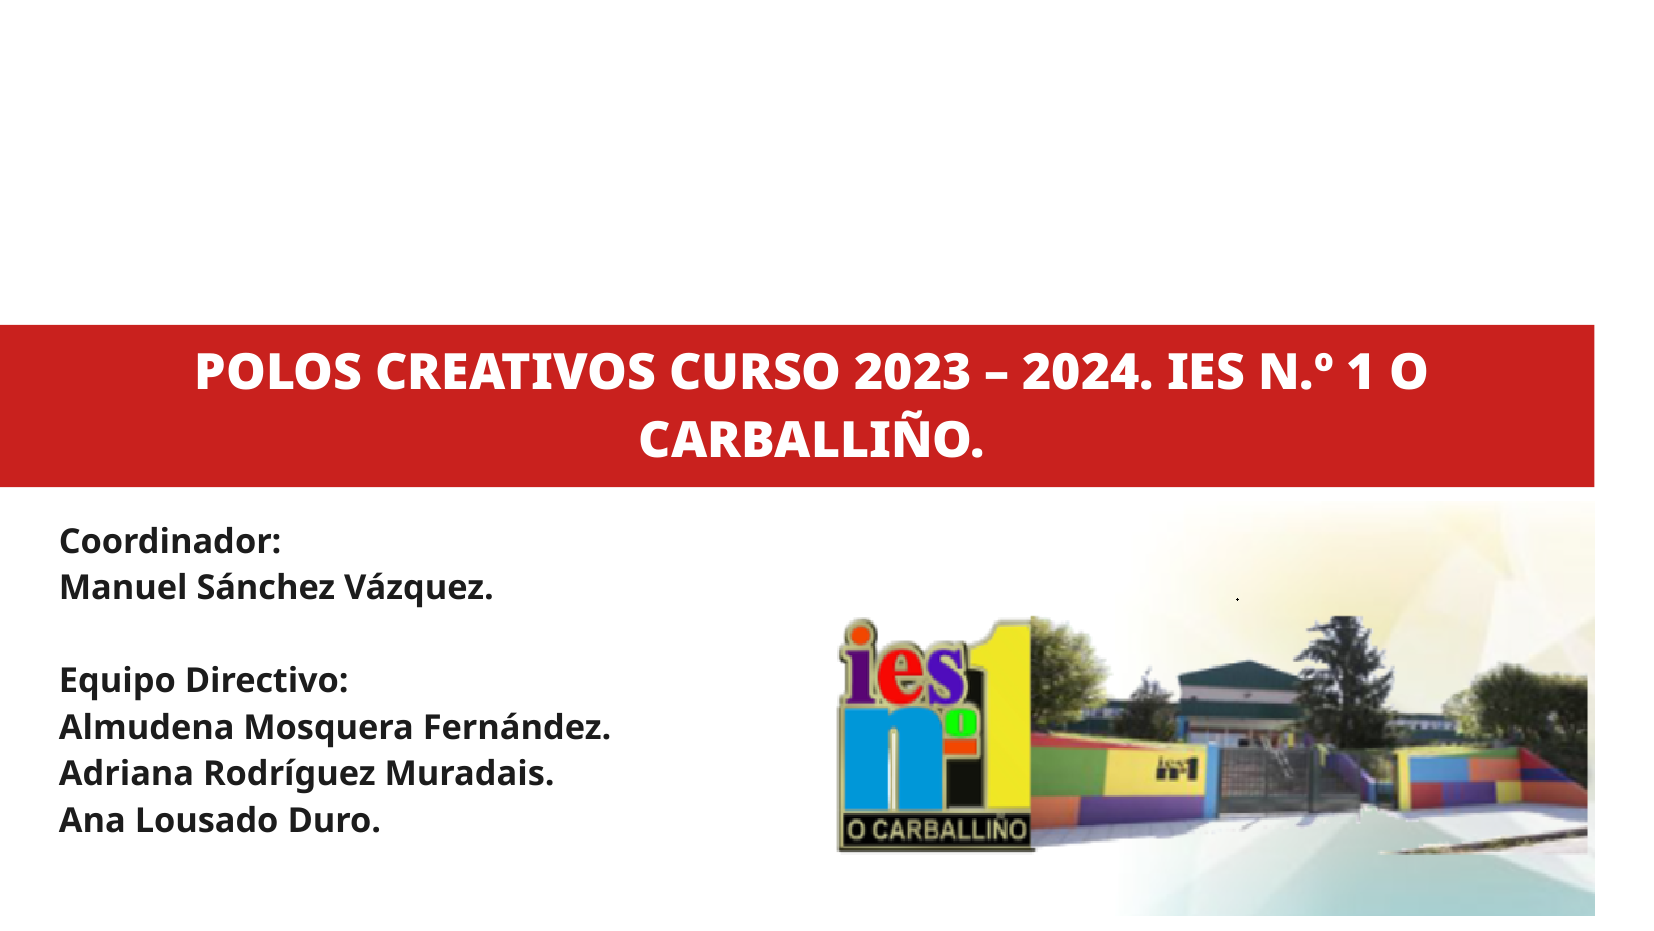

# POLOS CREATIVOS CURSO 2023 – 2024. IES N.º 1 O CARBALLIÑO.
Coordinador:
Manuel Sánchez Vázquez.
Equipo Directivo:
Almudena Mosquera Fernández.
Adriana Rodríguez Muradais.
Ana Lousado Duro.